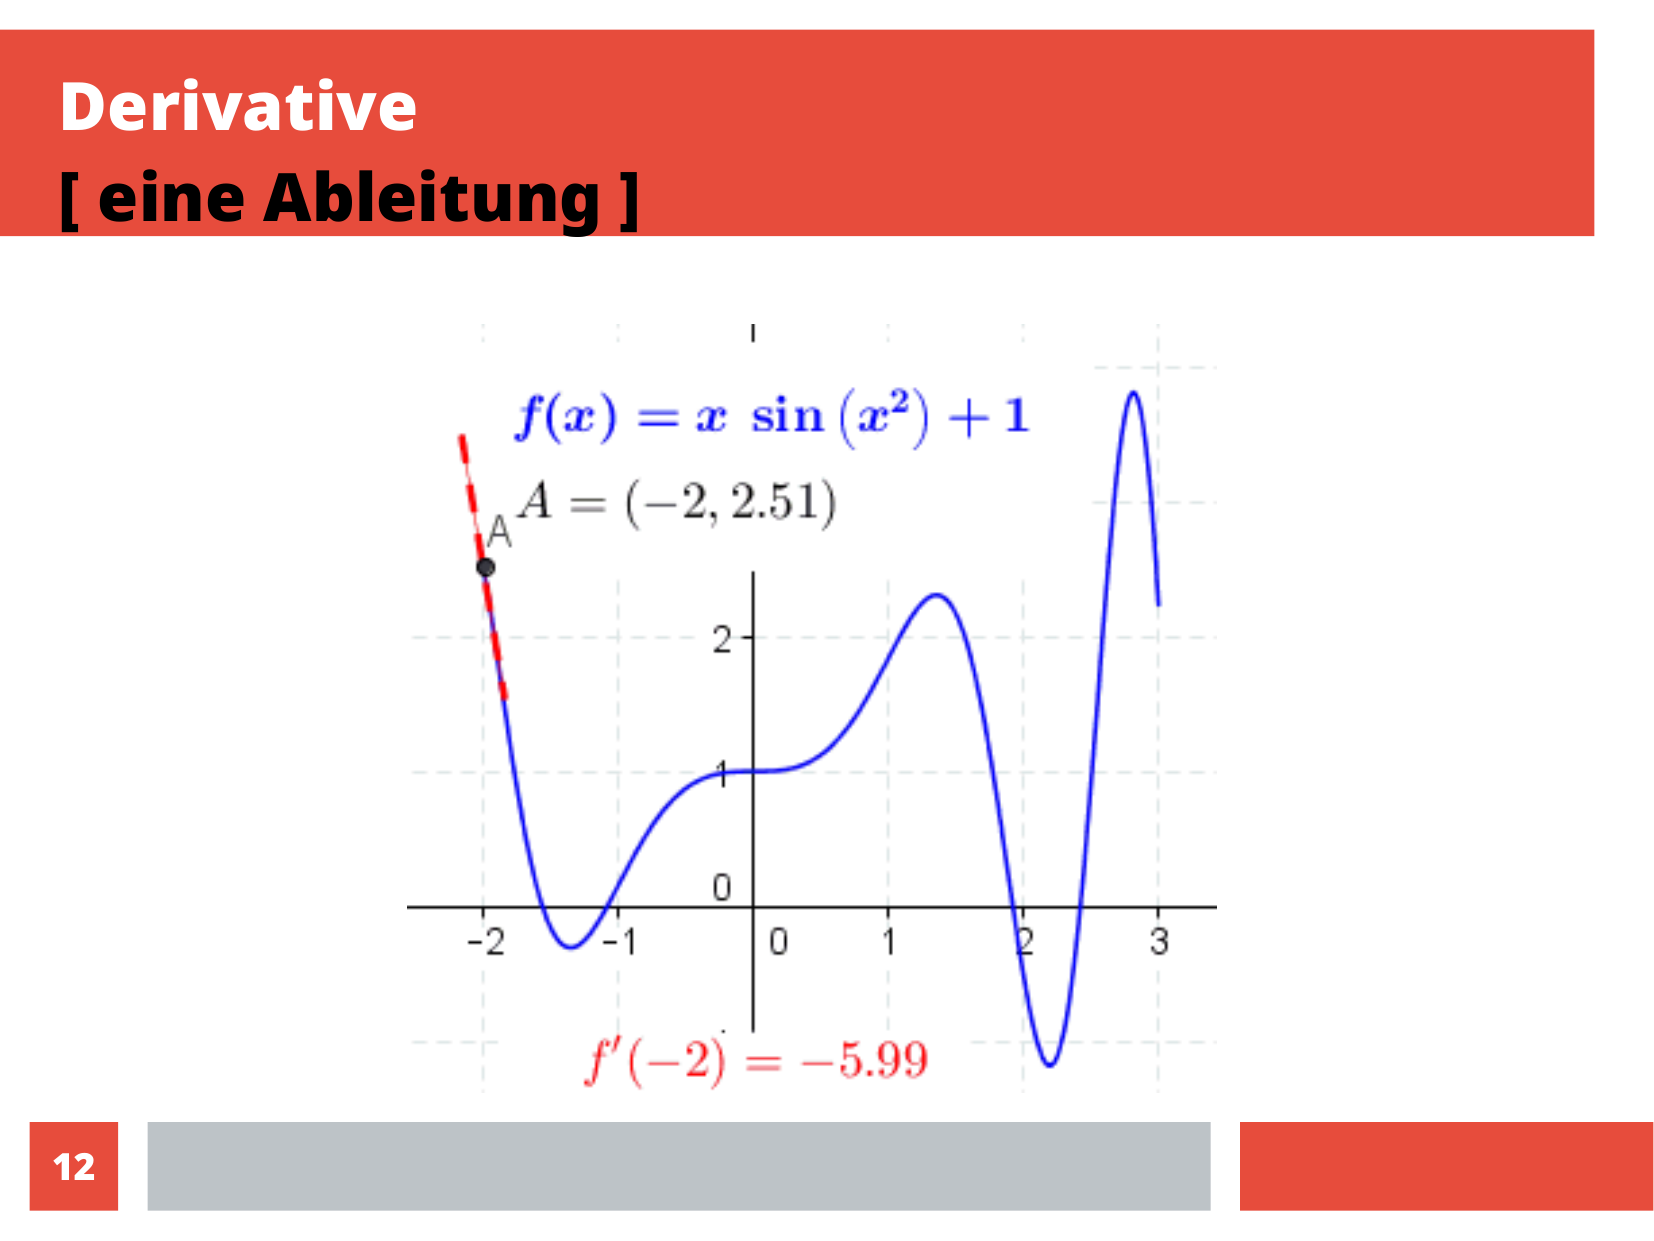

# Derivative [ eine Ableitung ]
12